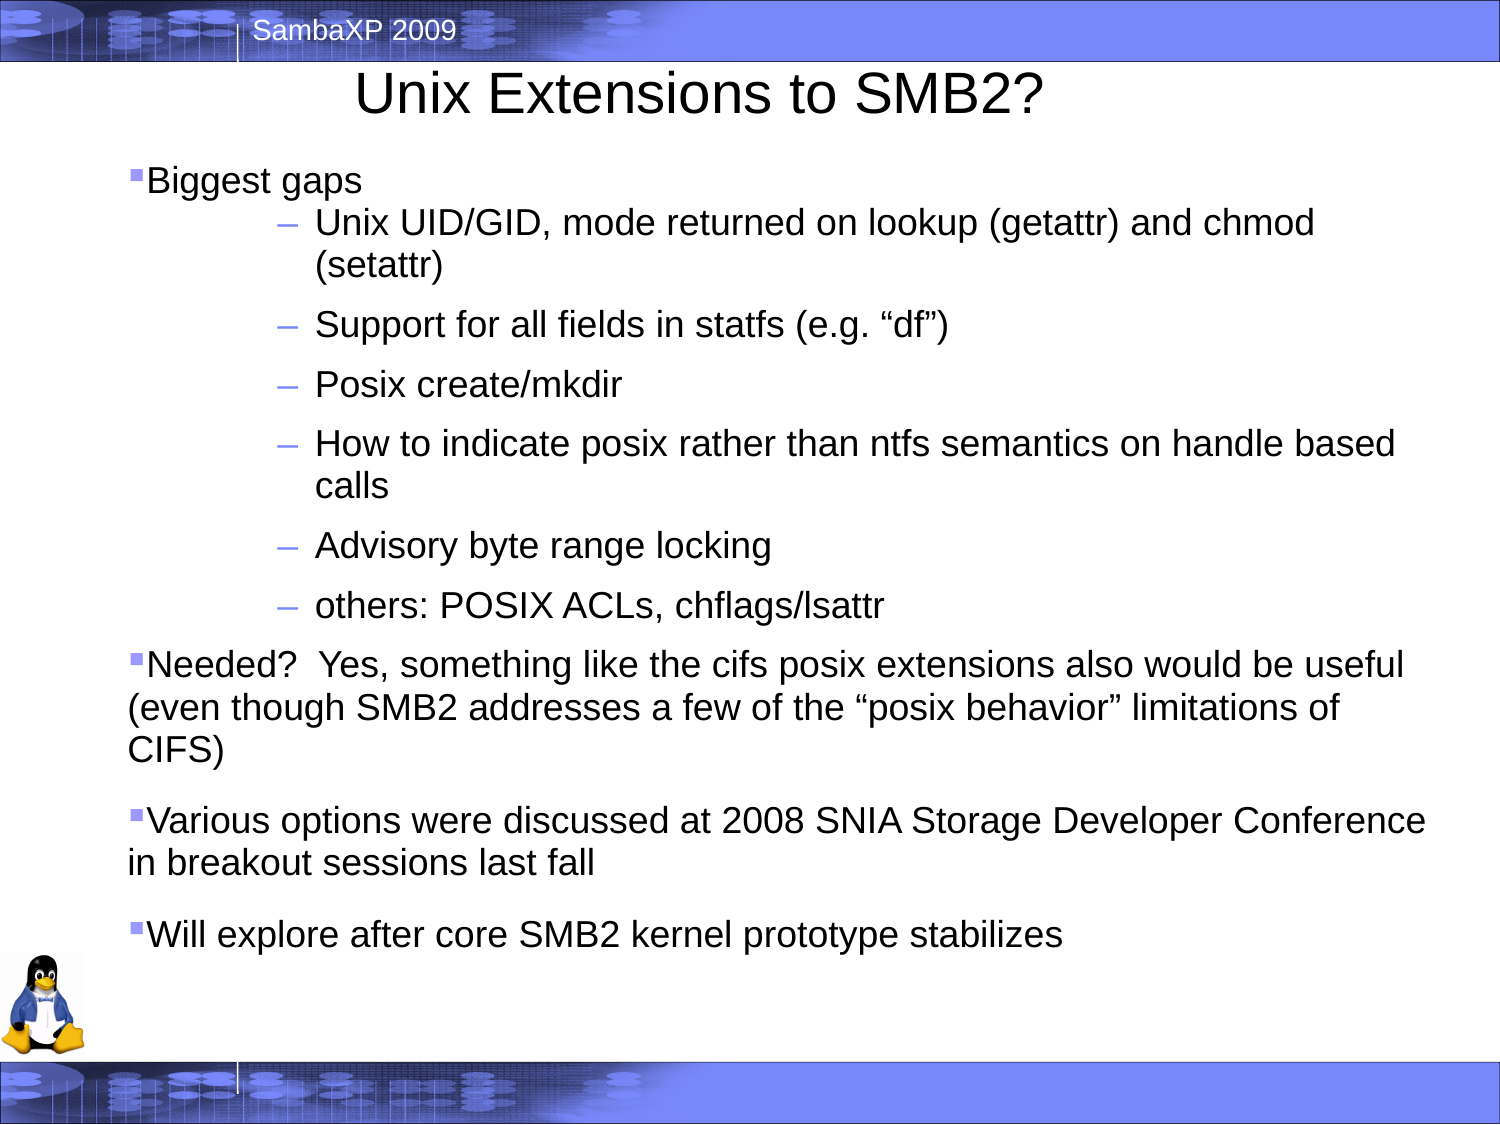

# Unix Extensions to SMB2?
Biggest gaps
Unix UID/GID, mode returned on lookup (getattr) and chmod (setattr)
Support for all fields in statfs (e.g. “df”)
Posix create/mkdir
How to indicate posix rather than ntfs semantics on handle based calls
Advisory byte range locking
others: POSIX ACLs, chflags/lsattr
Needed? Yes, something like the cifs posix extensions also would be useful (even though SMB2 addresses a few of the “posix behavior” limitations of CIFS)
Various options were discussed at 2008 SNIA Storage Developer Conference in breakout sessions last fall
Will explore after core SMB2 kernel prototype stabilizes